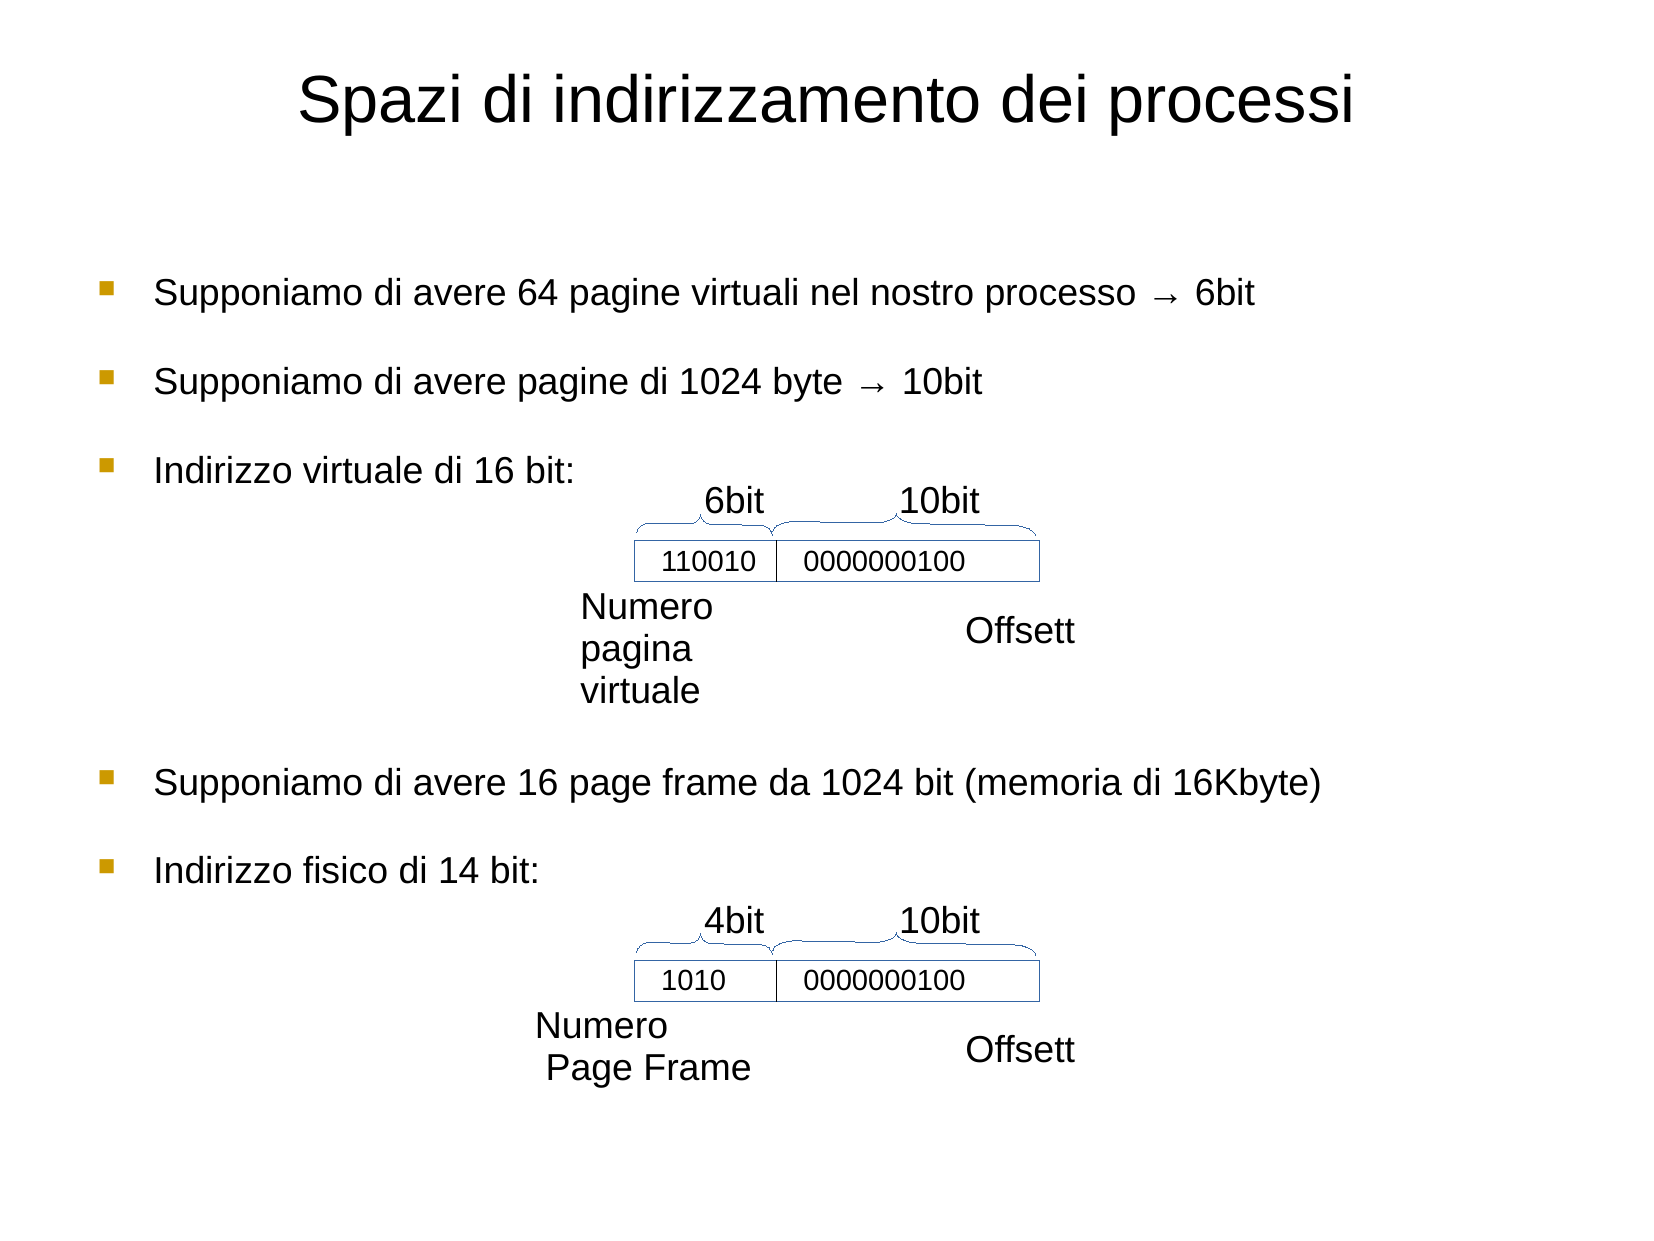

# Spazi di indirizzamento dei processi
Supponiamo di avere 64 pagine virtuali nel nostro processo → 6bit
Supponiamo di avere pagine di 1024 byte → 10bit
Indirizzo virtuale di 16 bit:
Supponiamo di avere 16 page frame da 1024 bit (memoria di 16Kbyte)
Indirizzo fisico di 14 bit:
6bit
10bit
110010
0000000100
Numero pagina virtuale
Offsett
4bit
10bit
1010
0000000100
Numero
 Page Frame
Offsett